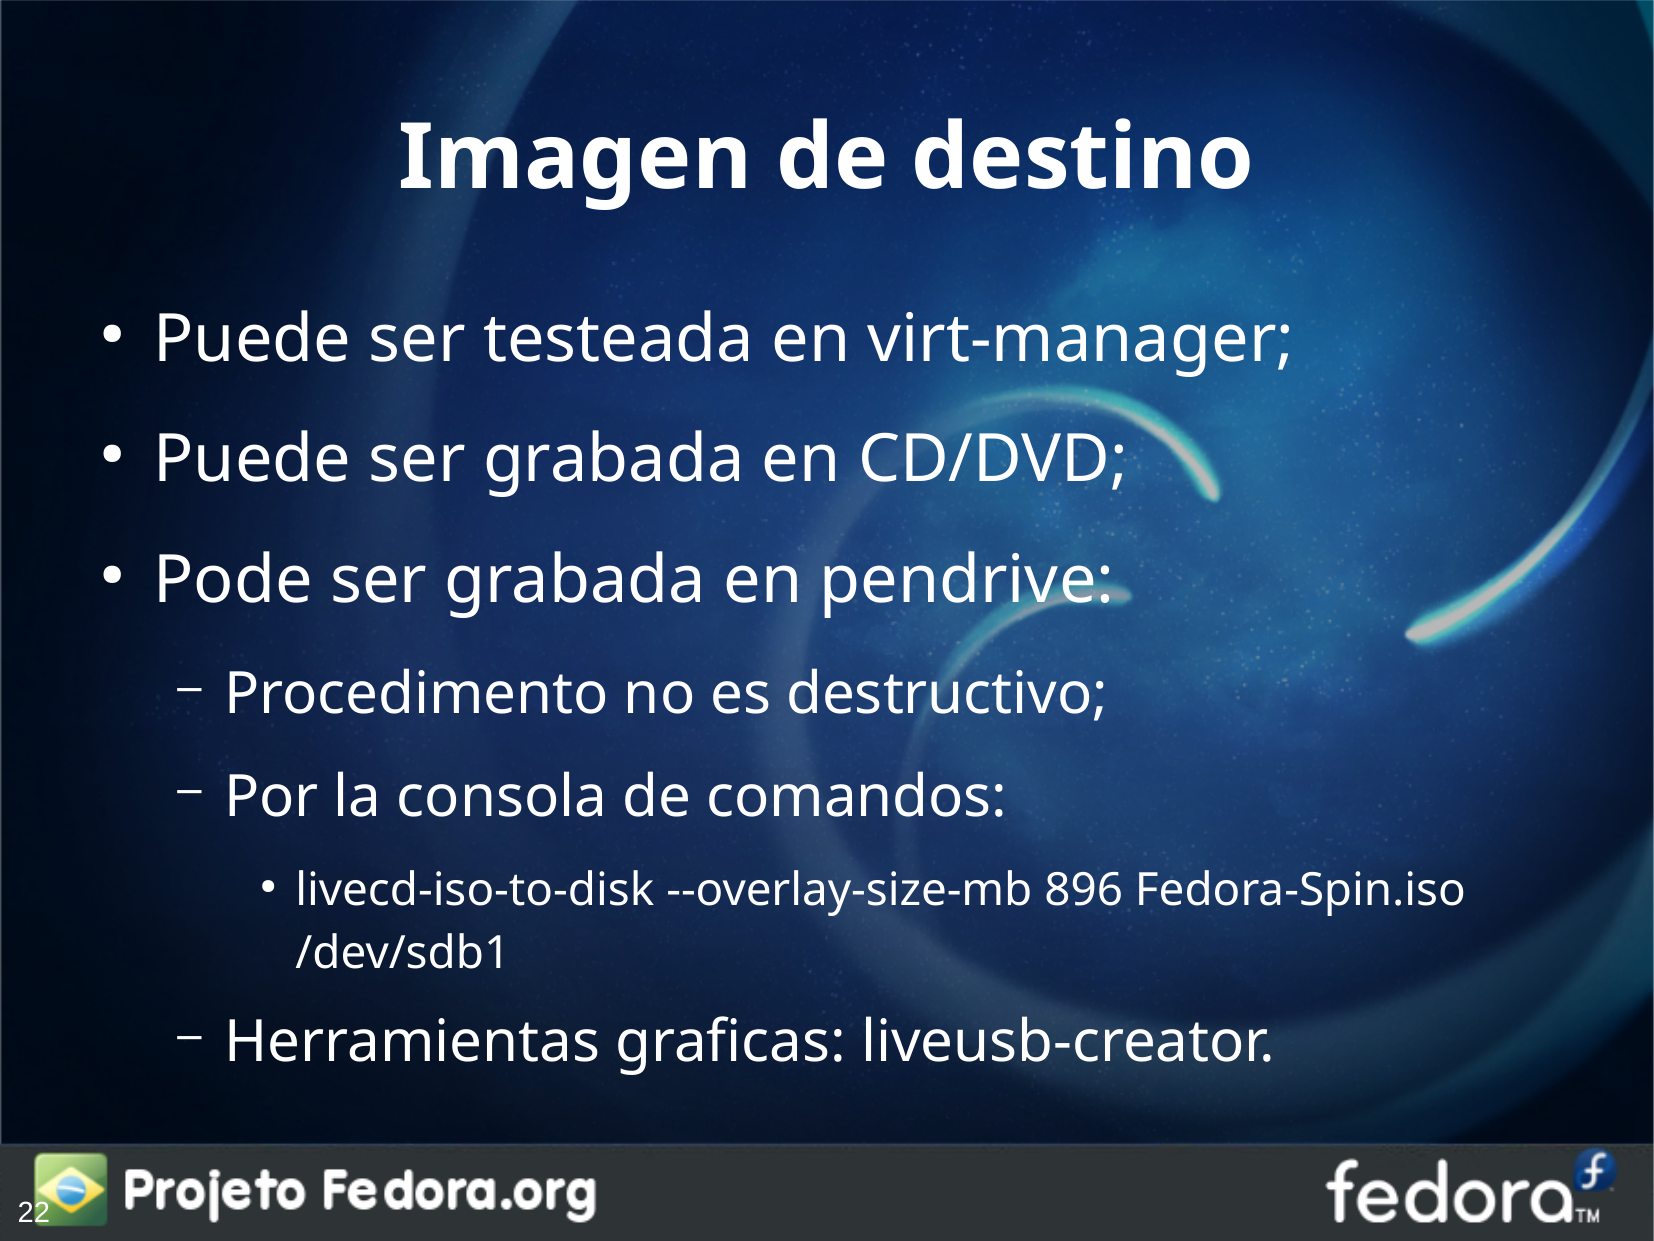

# Imagen de destino
Puede ser testeada en virt-manager;
Puede ser grabada en CD/DVD;
Pode ser grabada en pendrive:
Procedimento no es destructivo;
Por la consola de comandos:
livecd-iso-to-disk --overlay-size-mb 896 Fedora-Spin.iso /dev/sdb1
Herramientas graficas: liveusb-creator.
22